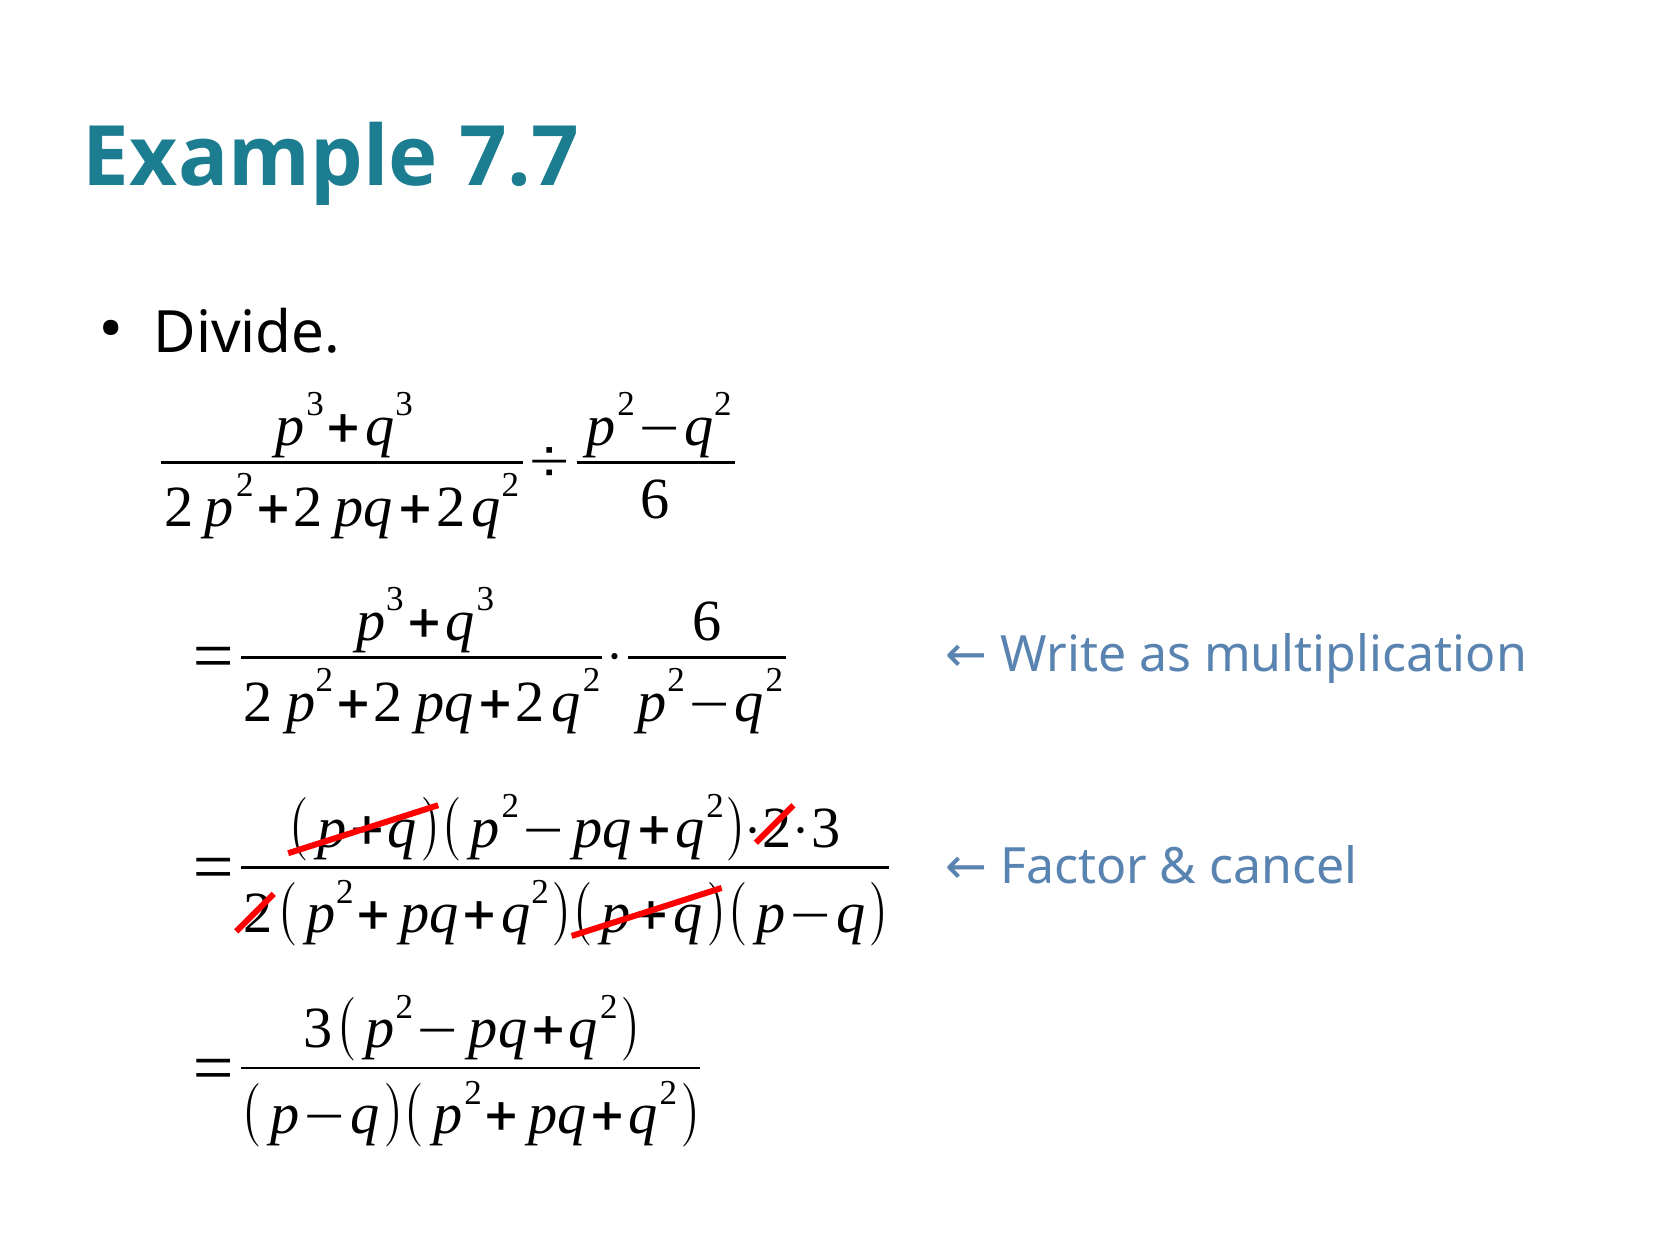

# Example 7.7
Divide.
← Write as multiplication
← Factor & cancel